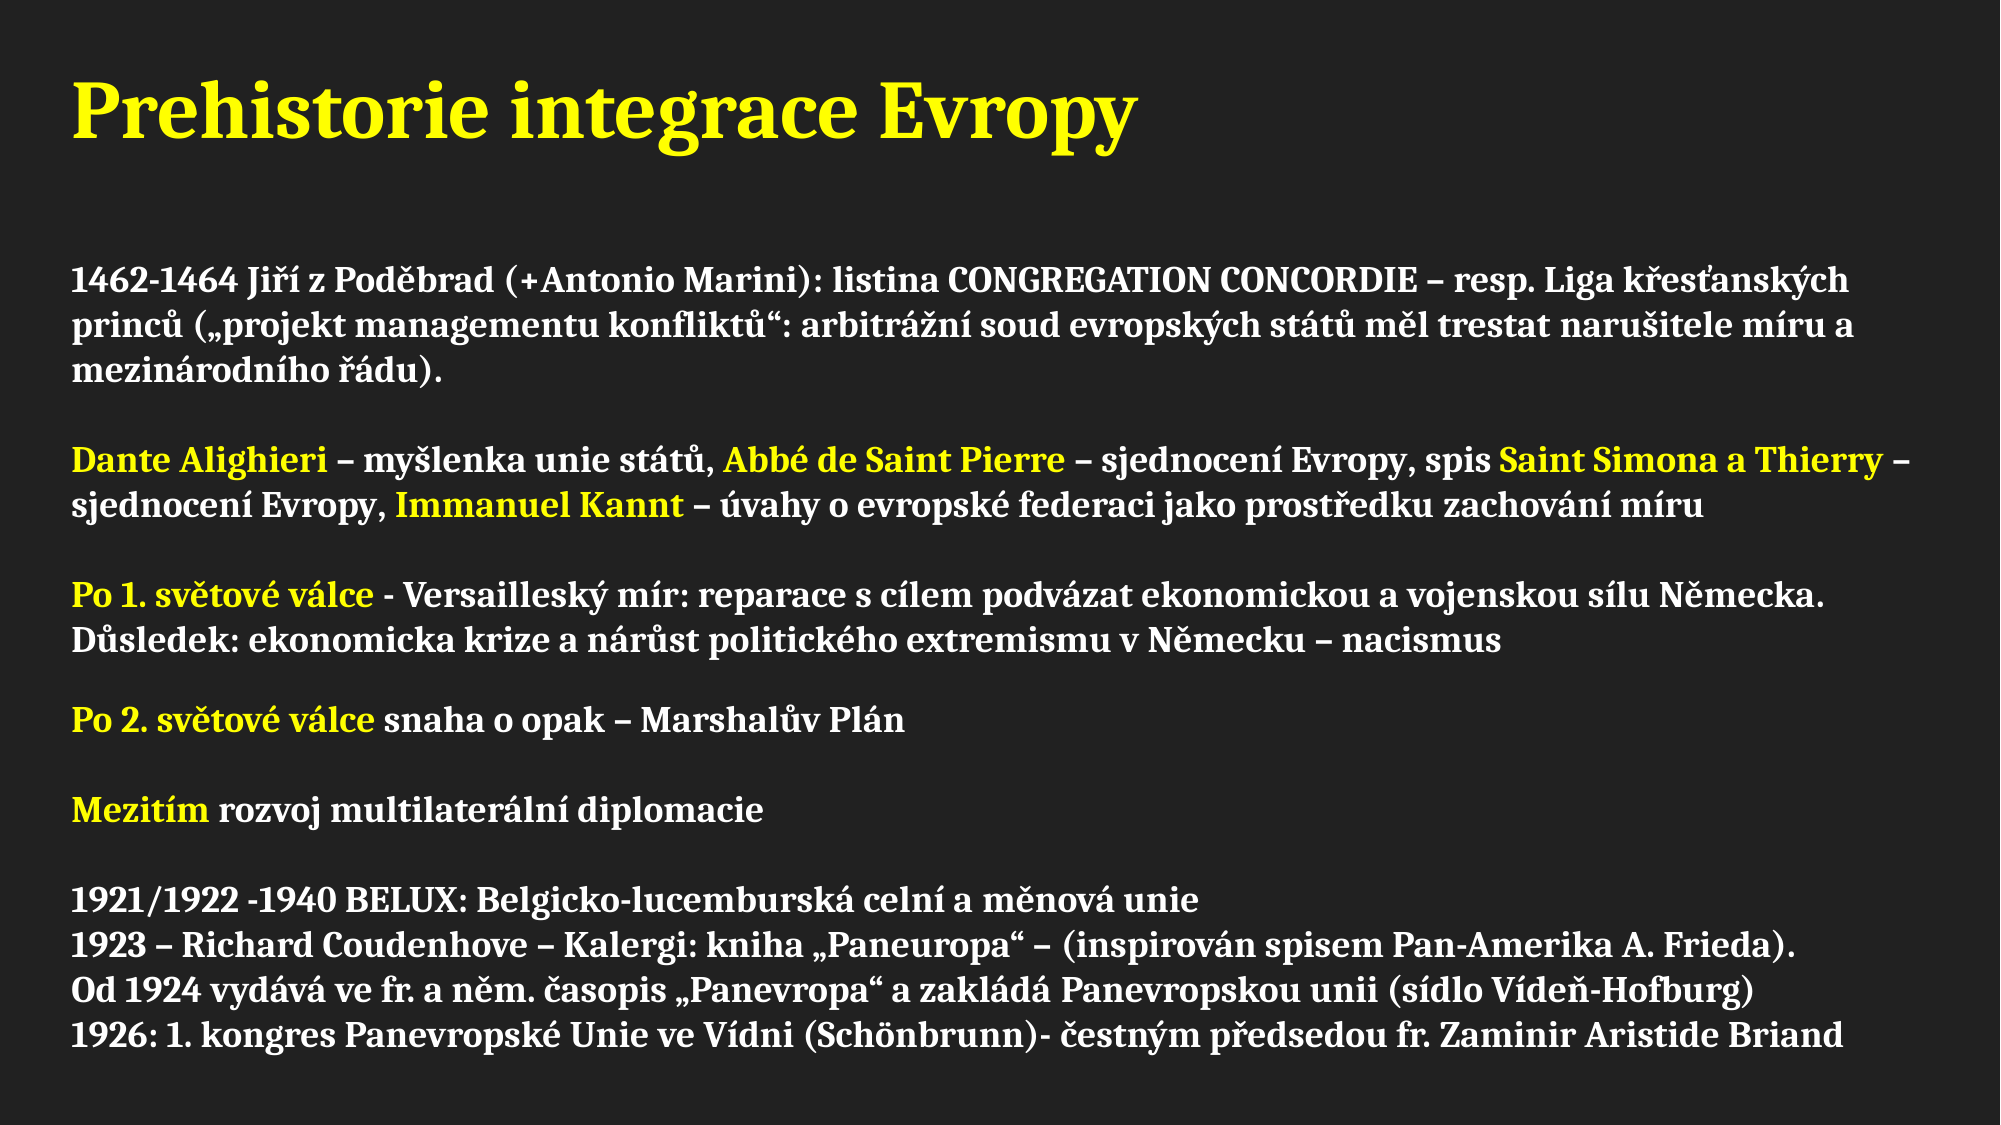

Prehistorie integrace Evropy
1462-1464 Jiří z Poděbrad (+Antonio Marini): listina CONGREGATION CONCORDIE – resp. Liga křesťanských princů („projekt managementu konfliktů“: arbitrážní soud evropských států měl trestat narušitele míru a mezinárodního řádu).
Dante Alighieri – myšlenka unie států, Abbé de Saint Pierre – sjednocení Evropy, spis Saint Simona a Thierry – sjednocení Evropy, Immanuel Kannt – úvahy o evropské federaci jako prostředku zachování míru
Po 1. světové válce - Versailleský mír: reparace s cílem podvázat ekonomickou a vojenskou sílu Německa.
Důsledek: ekonomicka krize a nárůst politického extremismu v Německu – nacismus
Po 2. světové válce snaha o opak – Marshalův Plán
Mezitím rozvoj multilaterální diplomacie
1921/1922 -1940 BELUX: Belgicko-lucemburská celní a měnová unie
1923 – Richard Coudenhove – Kalergi: kniha „Paneuropa“ – (inspirován spisem Pan-Amerika A. Frieda).
Od 1924 vydává ve fr. a něm. časopis „Panevropa“ a zakládá Panevropskou unii (sídlo Vídeň-Hofburg)
1926: 1. kongres Panevropské Unie ve Vídni (Schönbrunn)- čestným předsedou fr. Zaminir Aristide Briand